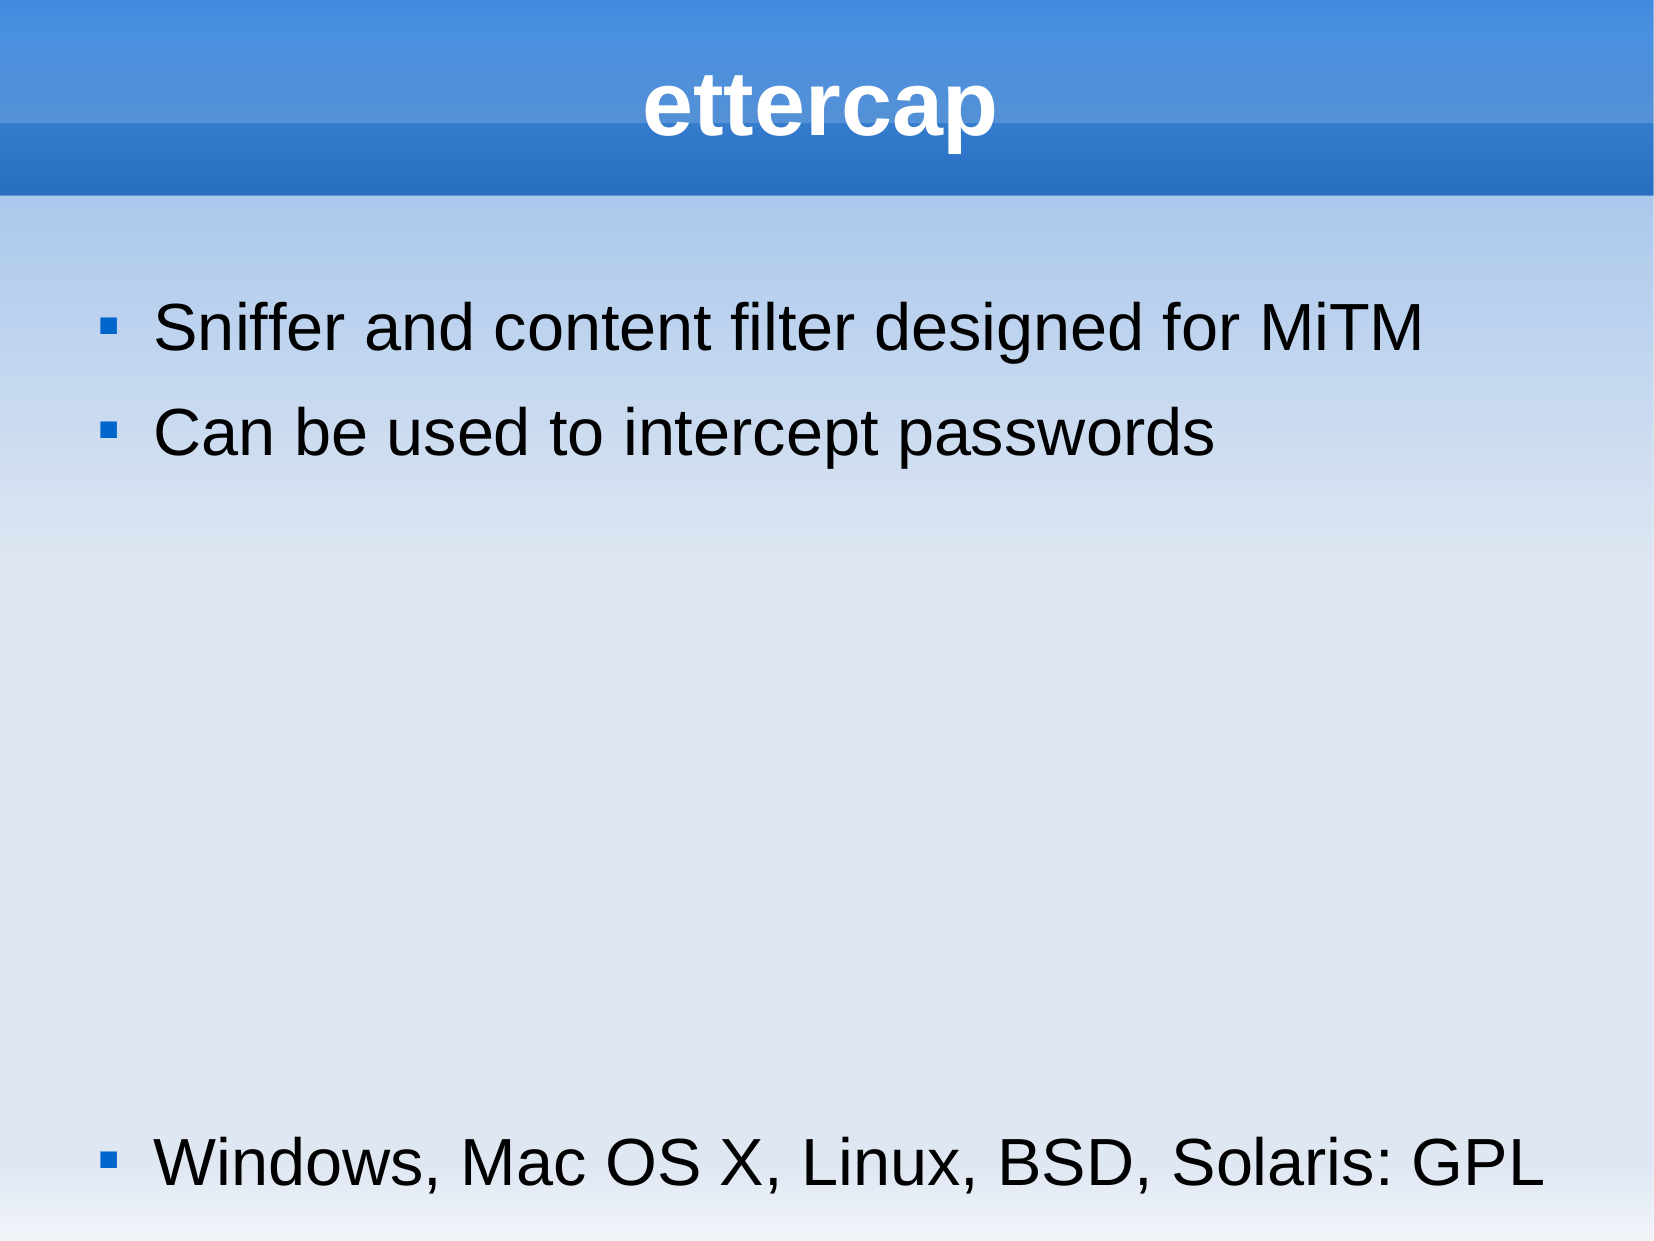

# ettercap
Sniffer and content filter designed for MiTM
Can be used to intercept passwords
Windows, Mac OS X, Linux, BSD, Solaris: GPL